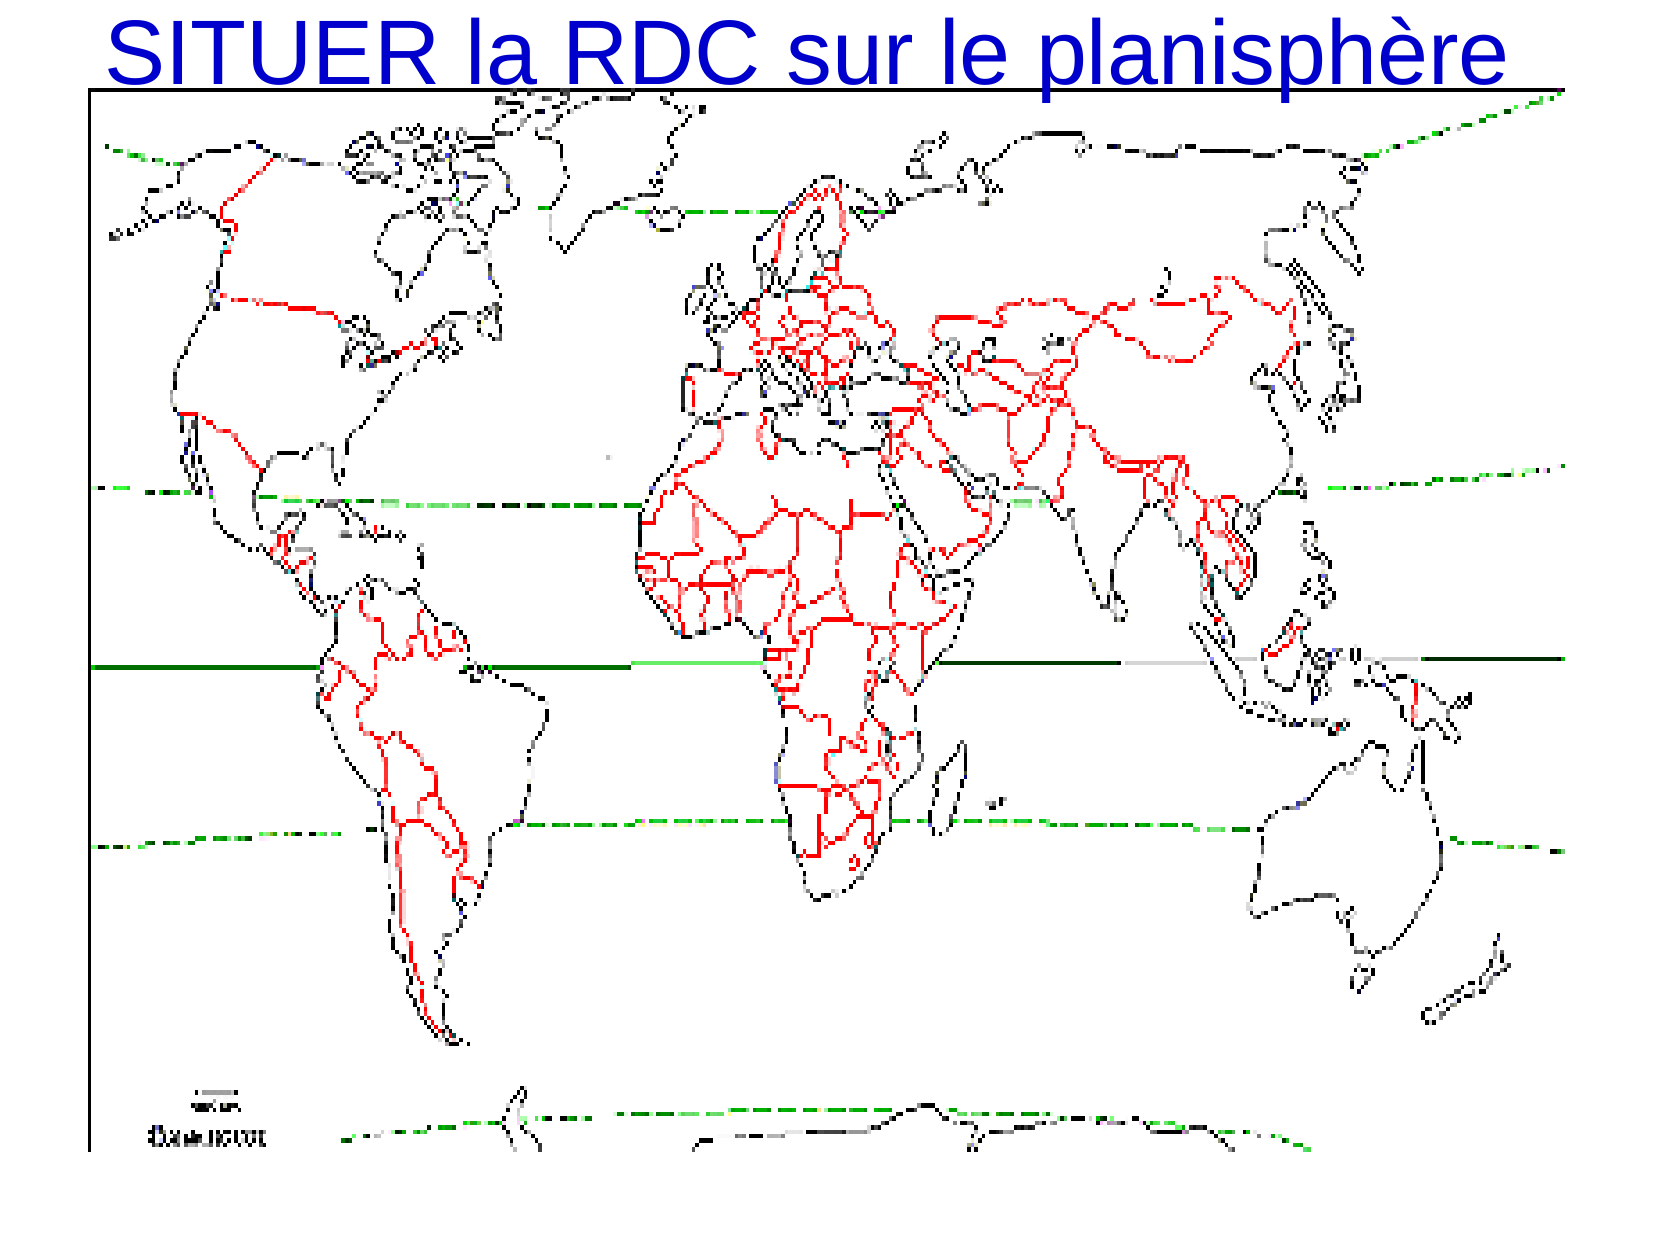

# SITUER la RDC sur le planisphère